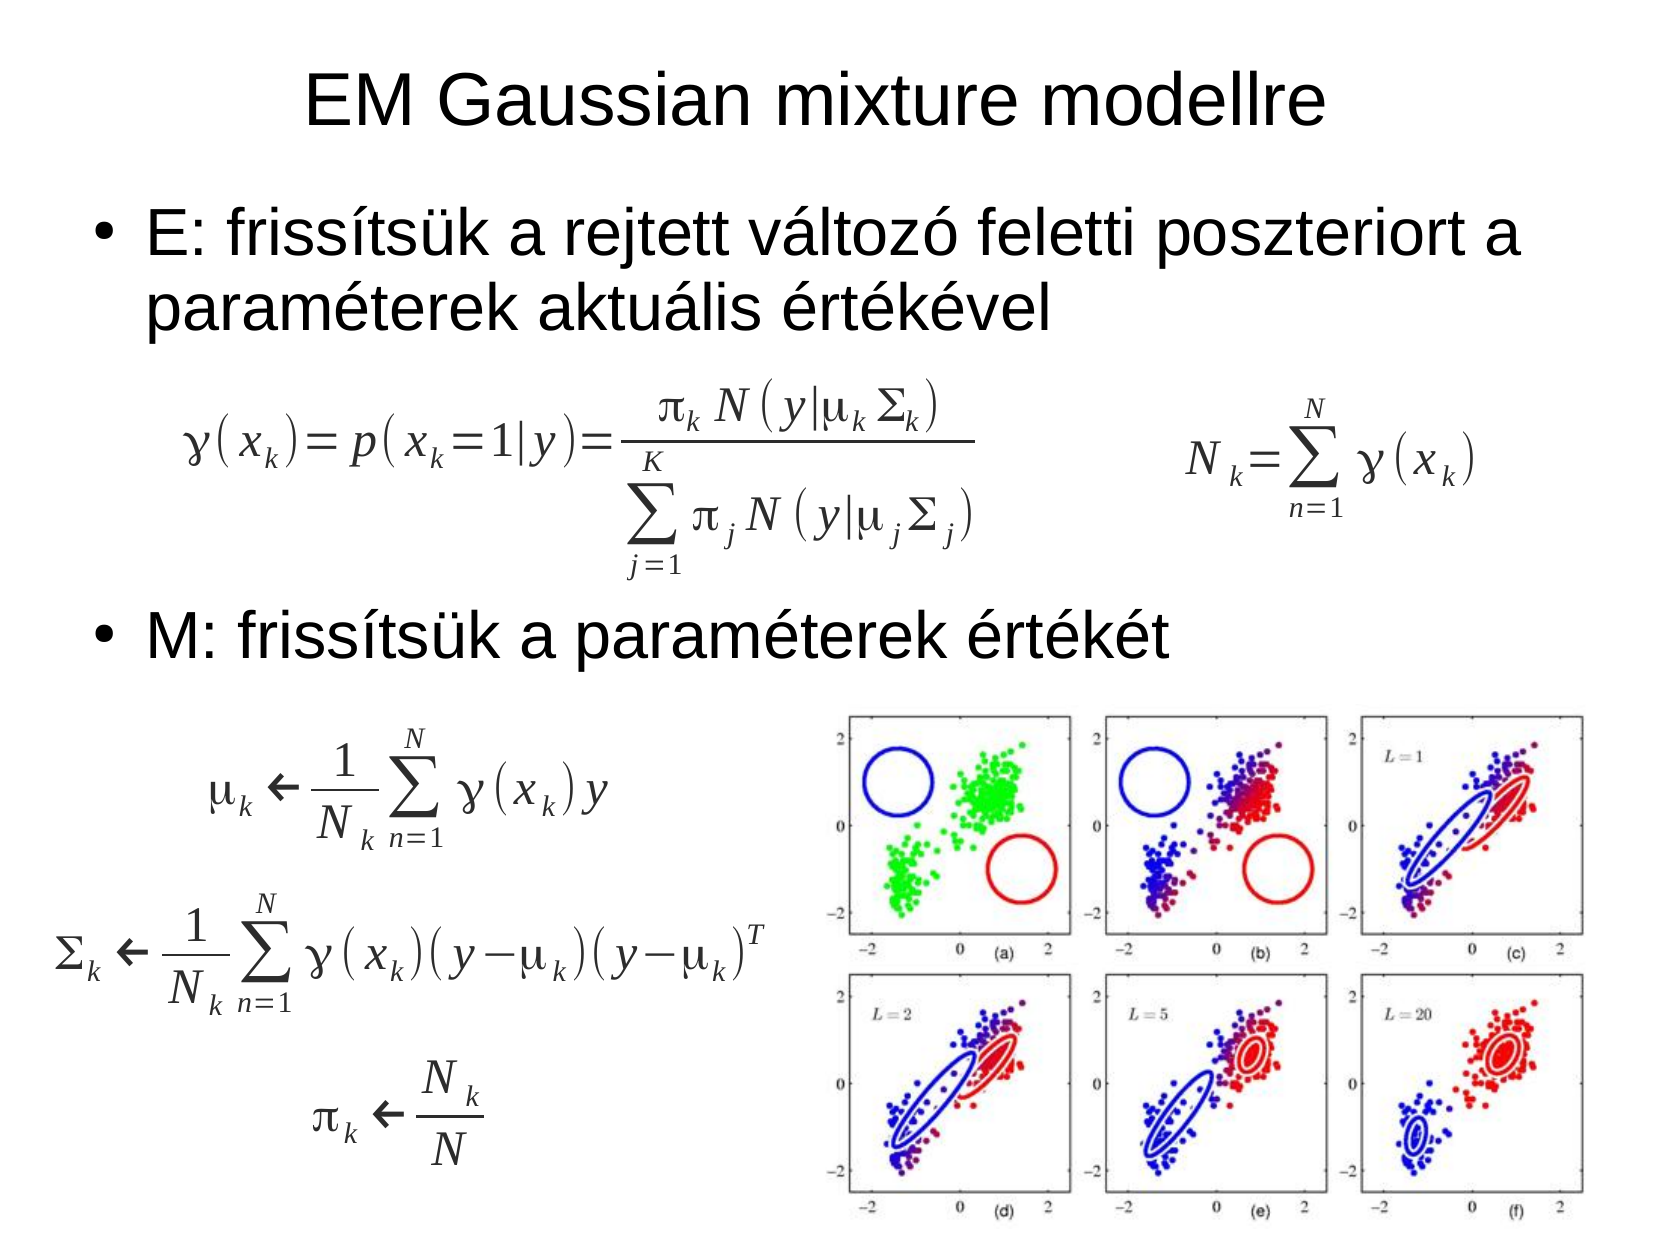

# EM Gaussian mixture modellre
E: frissítsük a rejtett változó feletti poszteriort a paraméterek aktuális értékével
M: frissítsük a paraméterek értékét